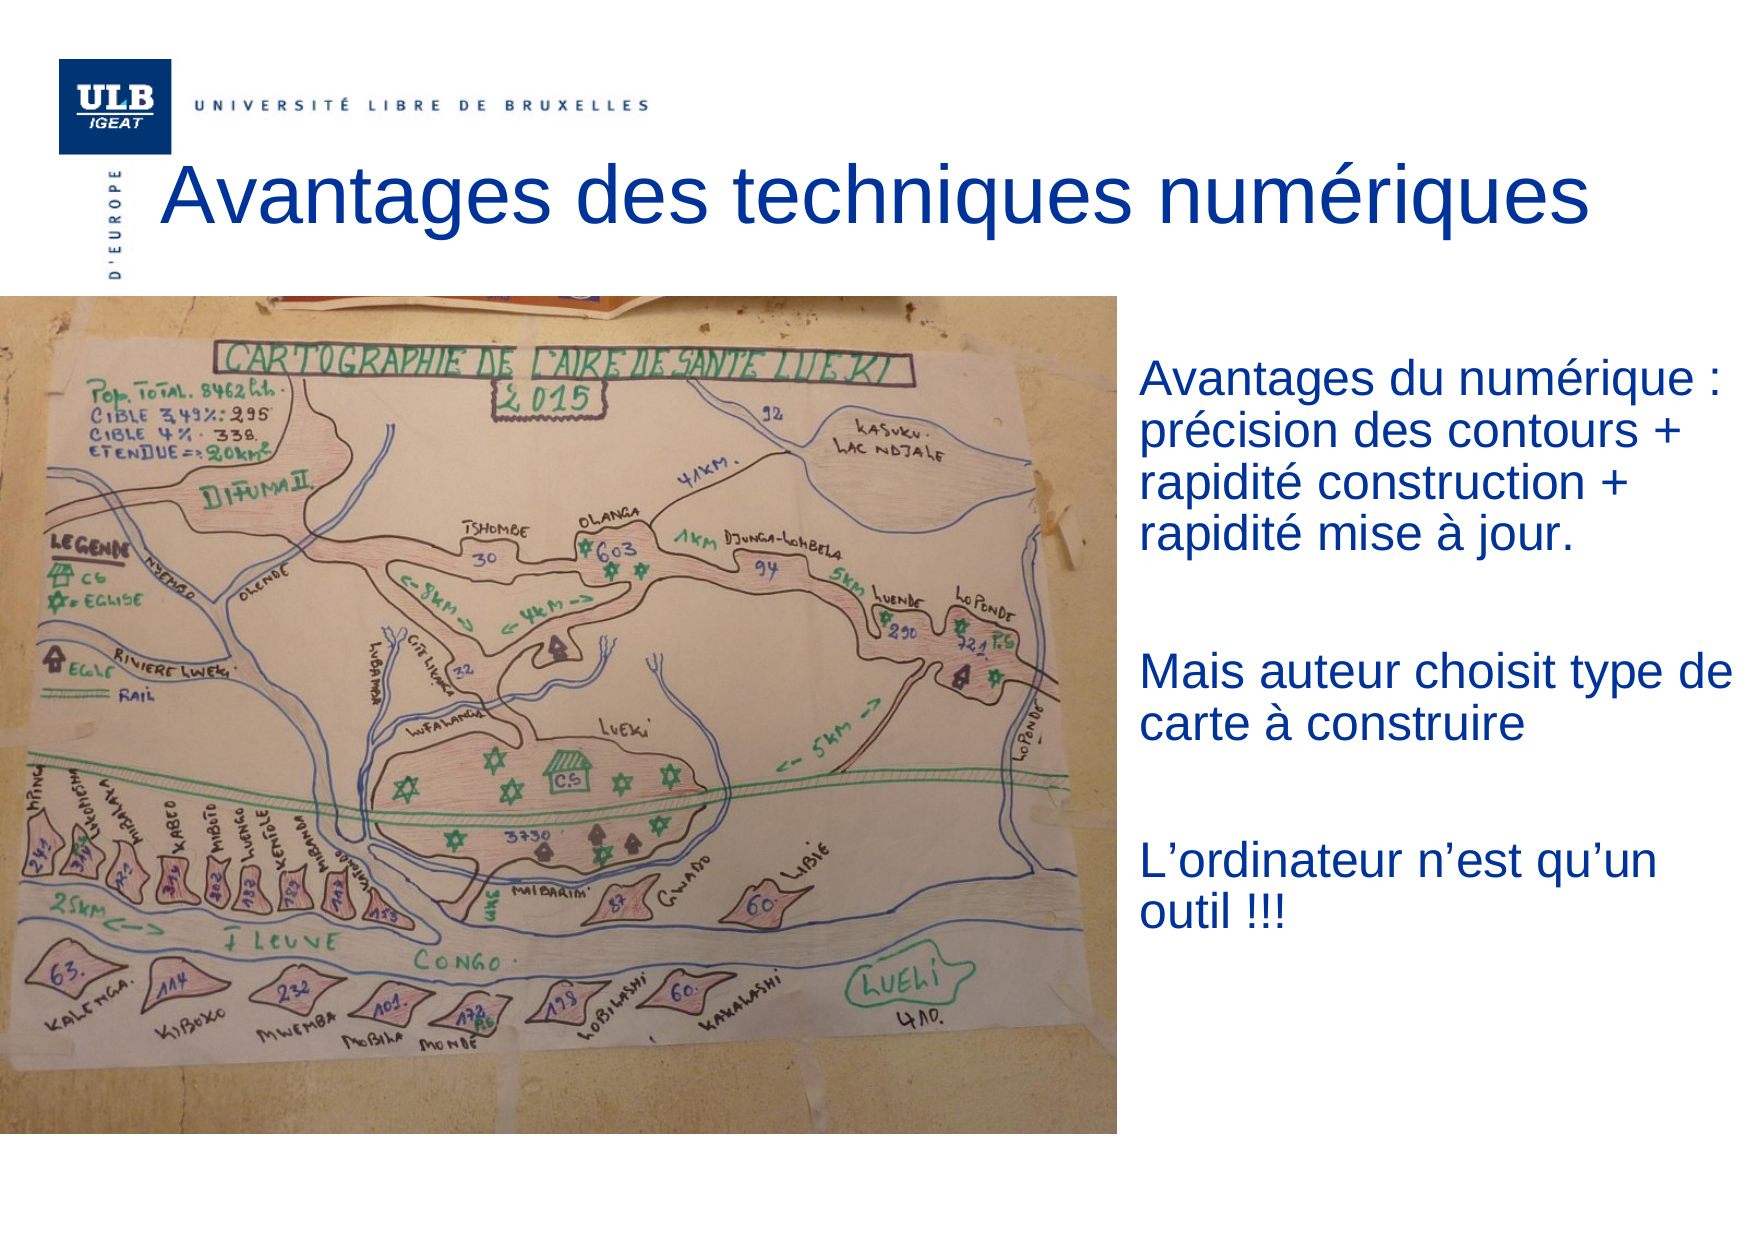

# Avantages des techniques numériques
Avantages du numérique : précision des contours + rapidité construction + rapidité mise à jour.
Mais auteur choisit type de carte à construire
L’ordinateur n’est qu’un outil !!!